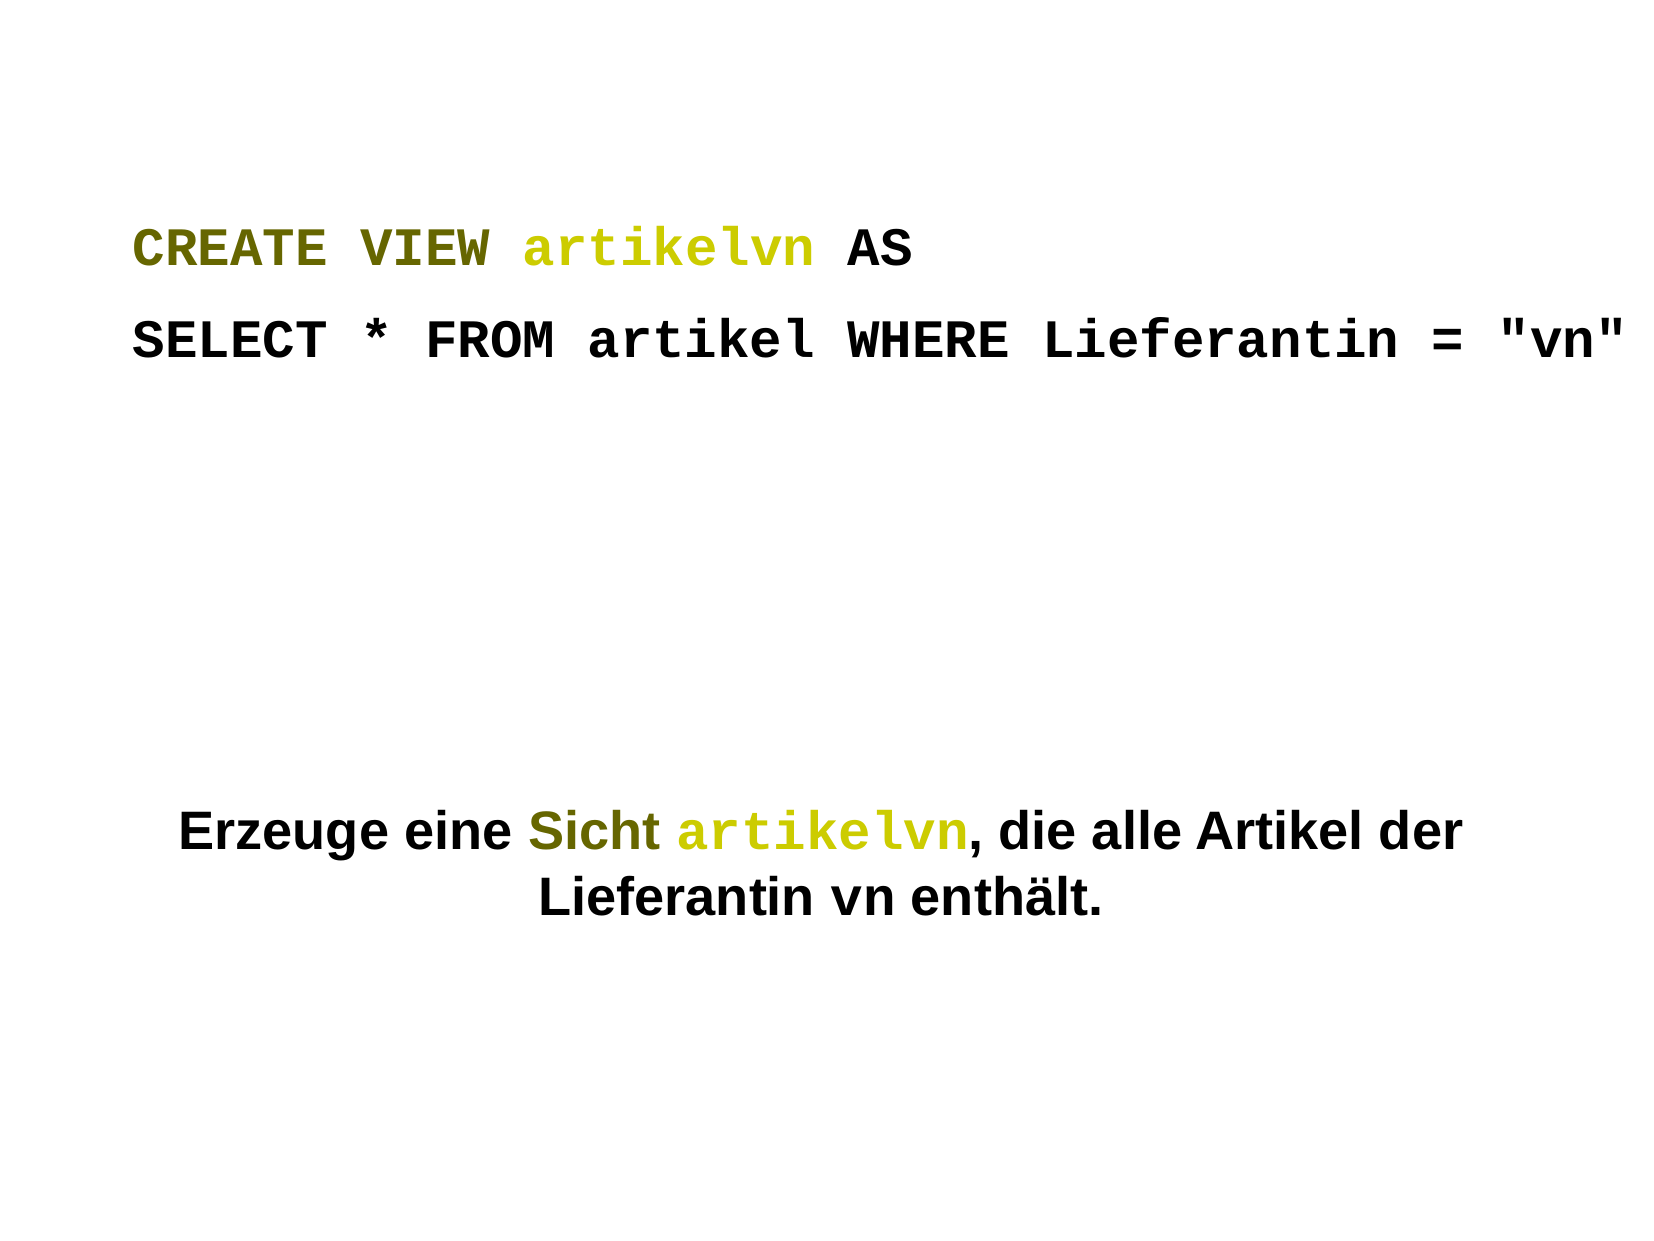

CREATE VIEW artikelvn AS
SELECT * FROM artikel WHERE Lieferantin = "vn"
# Erzeuge eine Sicht artikelvn, die alle Artikel der Lieferantin vn enthält.